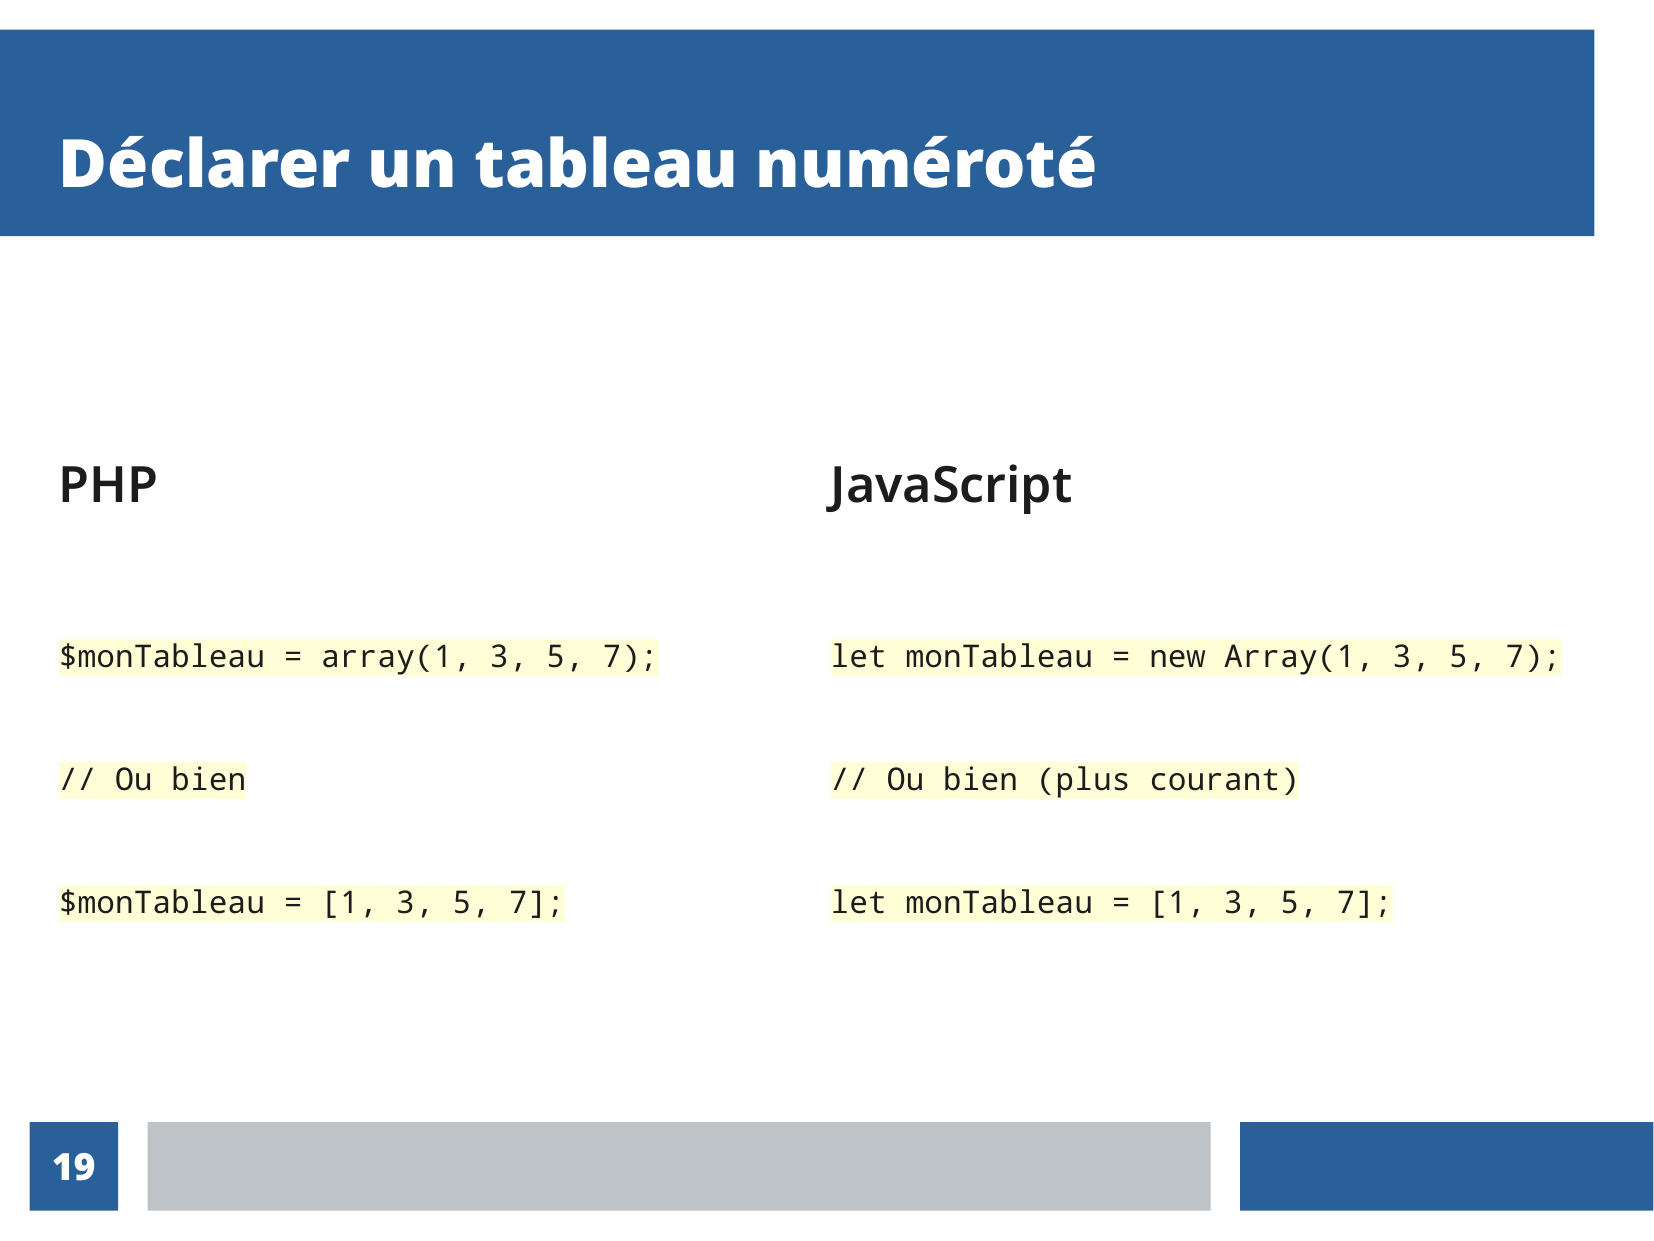

# Déclarer un tableau numéroté
PHP
$monTableau = array(1, 3, 5, 7);
// Ou bien
$monTableau = [1, 3, 5, 7];
JavaScript
let monTableau = new Array(1, 3, 5, 7);
// Ou bien (plus courant)
let monTableau = [1, 3, 5, 7];
19